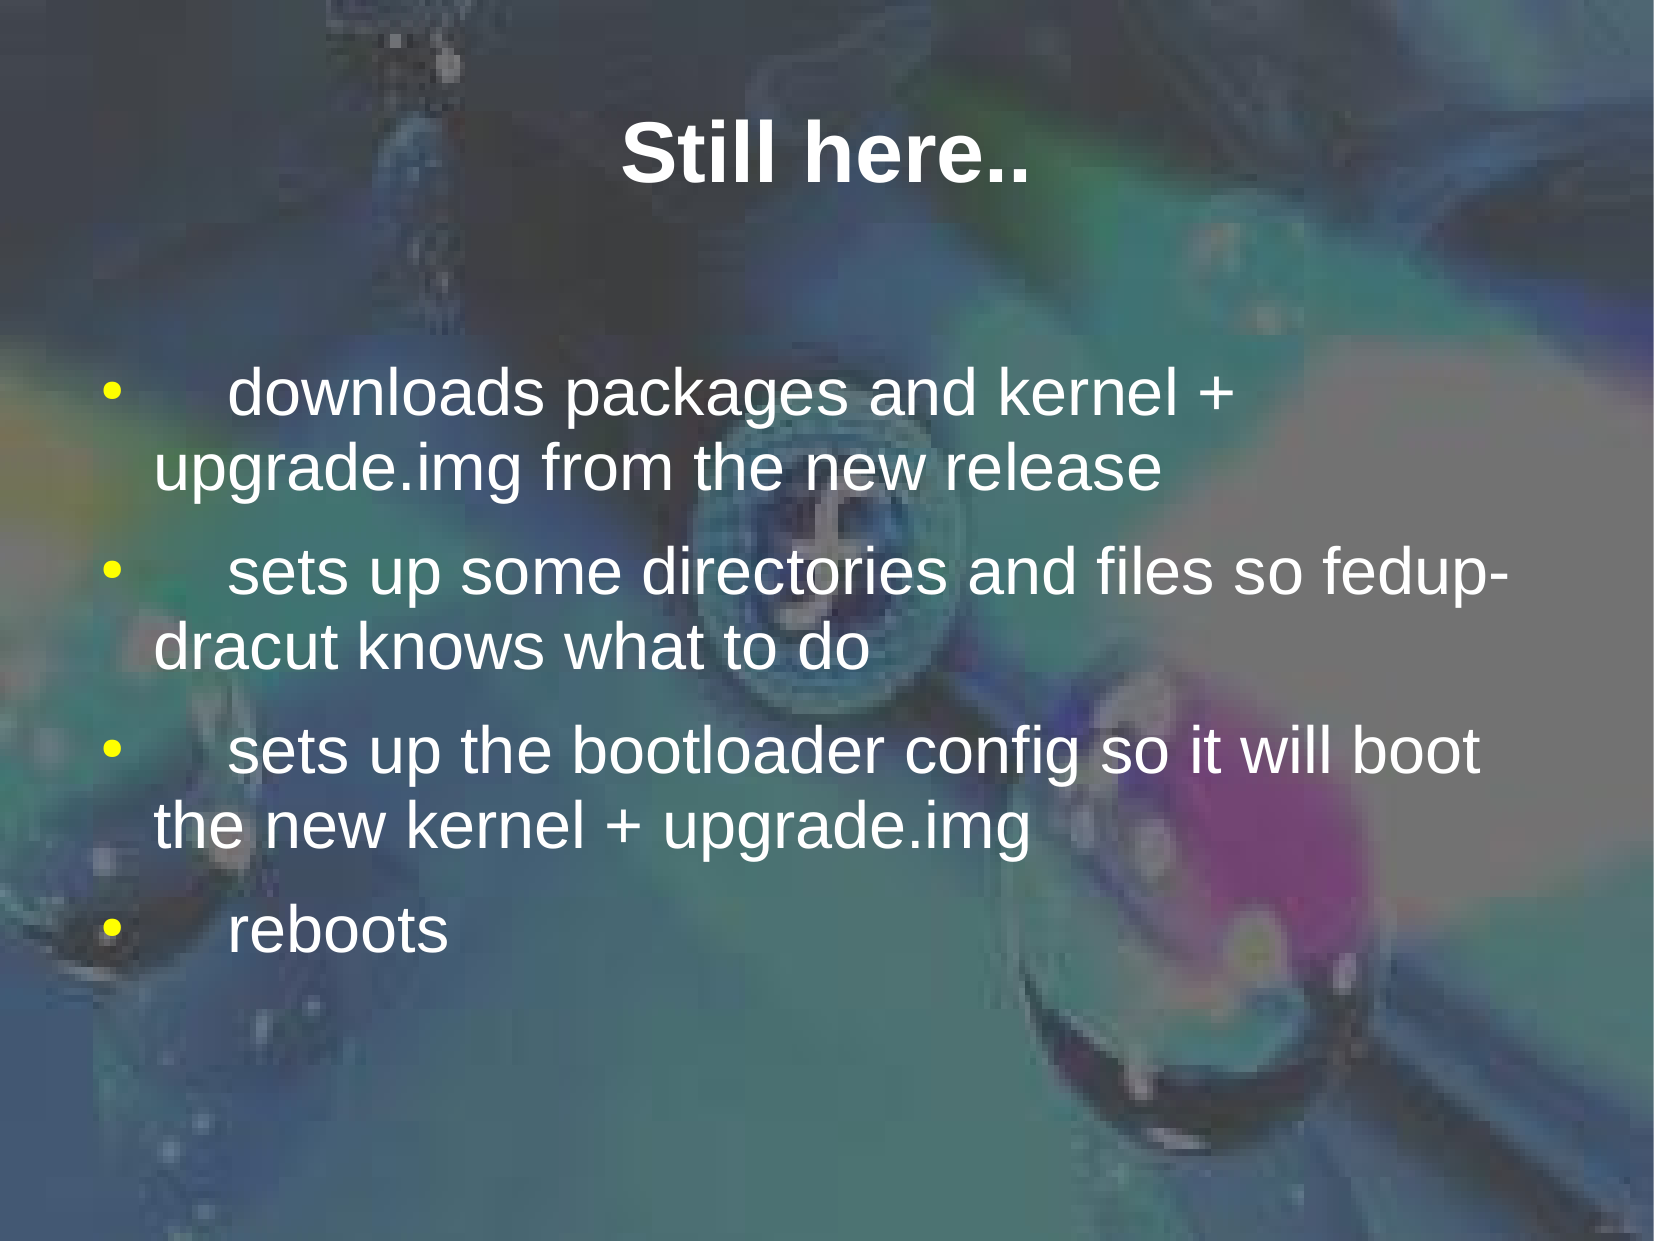

# Still here..
 downloads packages and kernel + upgrade.img from the new release
 sets up some directories and files so fedup-dracut knows what to do
 sets up the bootloader config so it will boot the new kernel + upgrade.img
 reboots